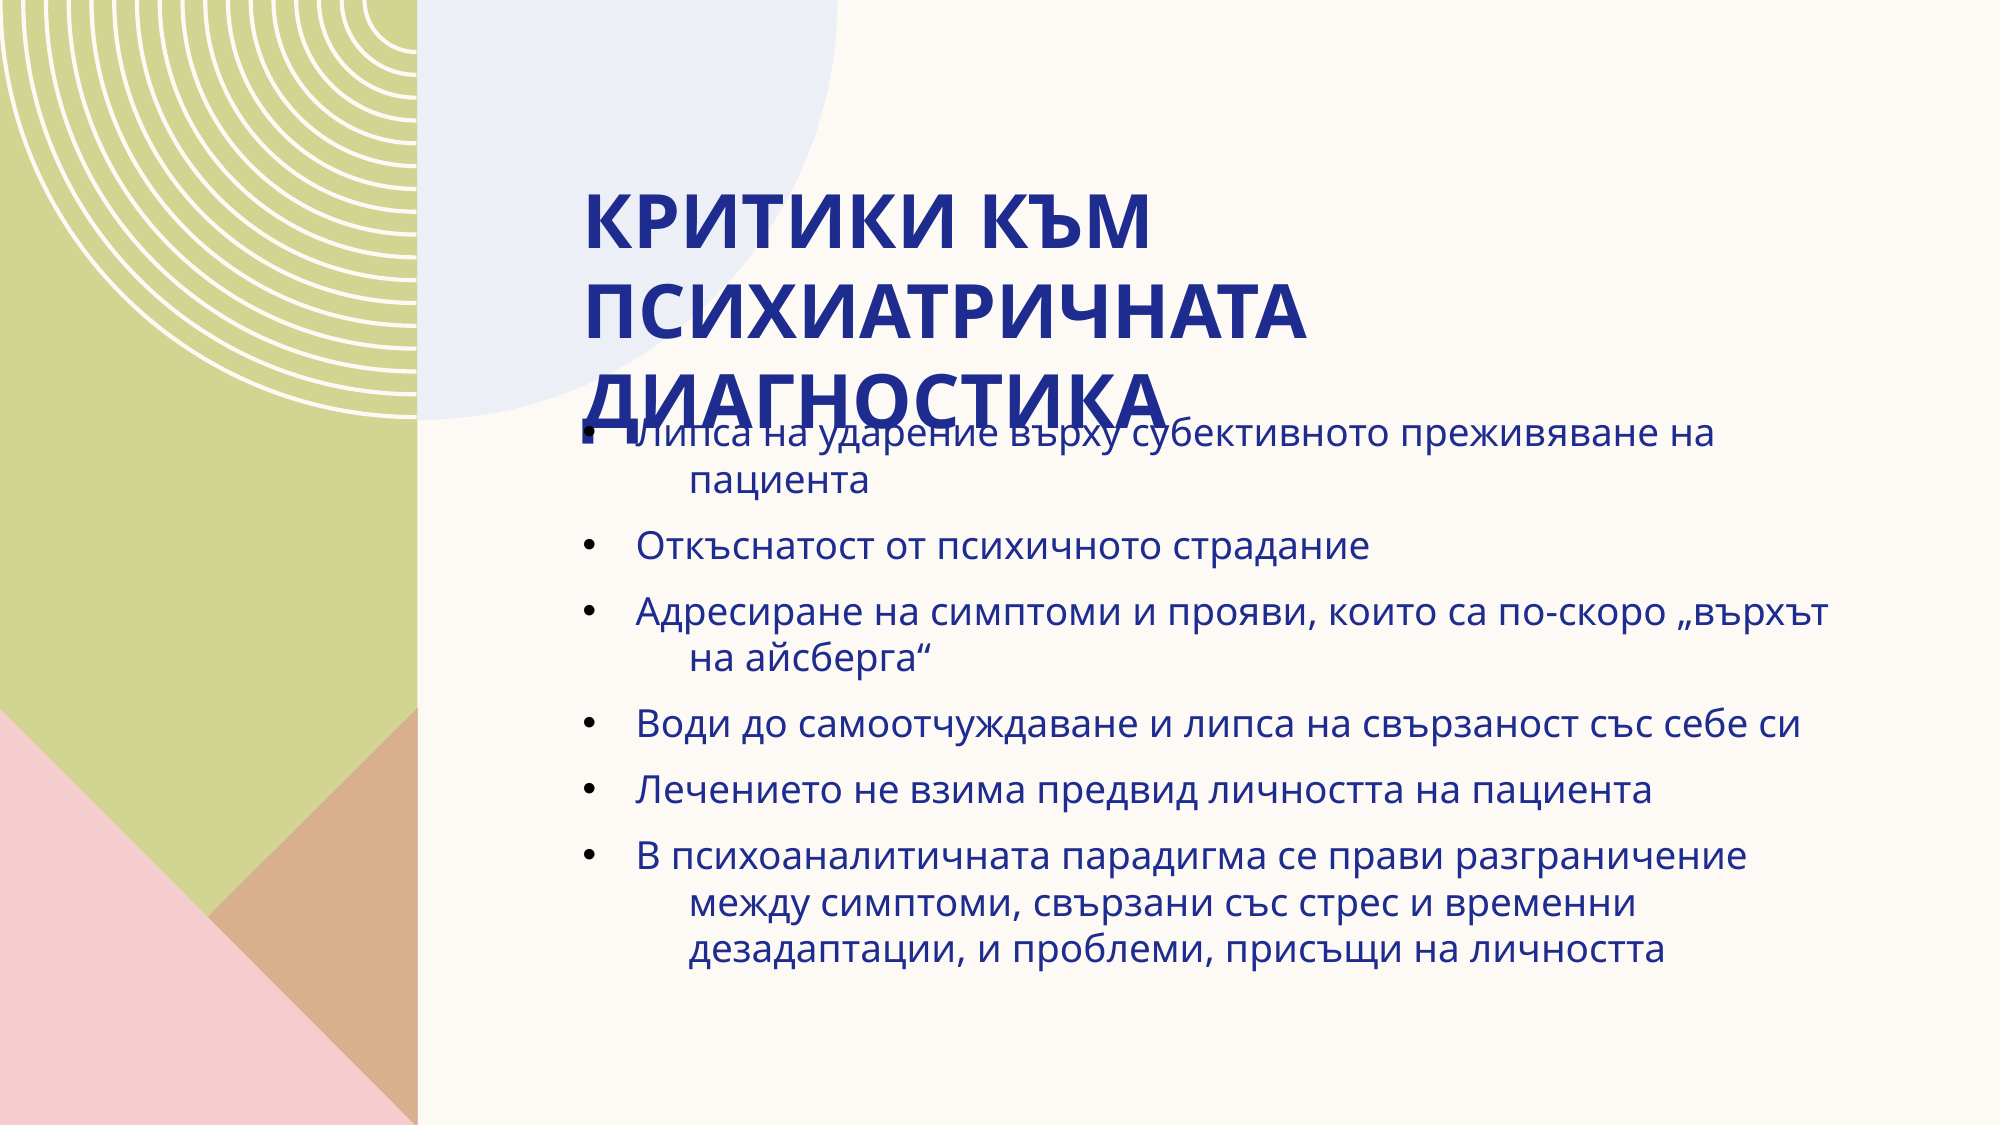

# Критики към психиатричната диагностика
Липса на ударение върху субективното преживяване на пациента
Откъснатост от психичното страдание
Адресиране на симптоми и прояви, които са по-скоро „върхът на айсберга“
Води до самоотчуждаване и липса на свързаност със себе си
Лечението не взима предвид личността на пациента
В психоаналитичната парадигма се прави разграничение между симптоми, свързани със стрес и временни дезадаптации, и проблеми, присъщи на личността